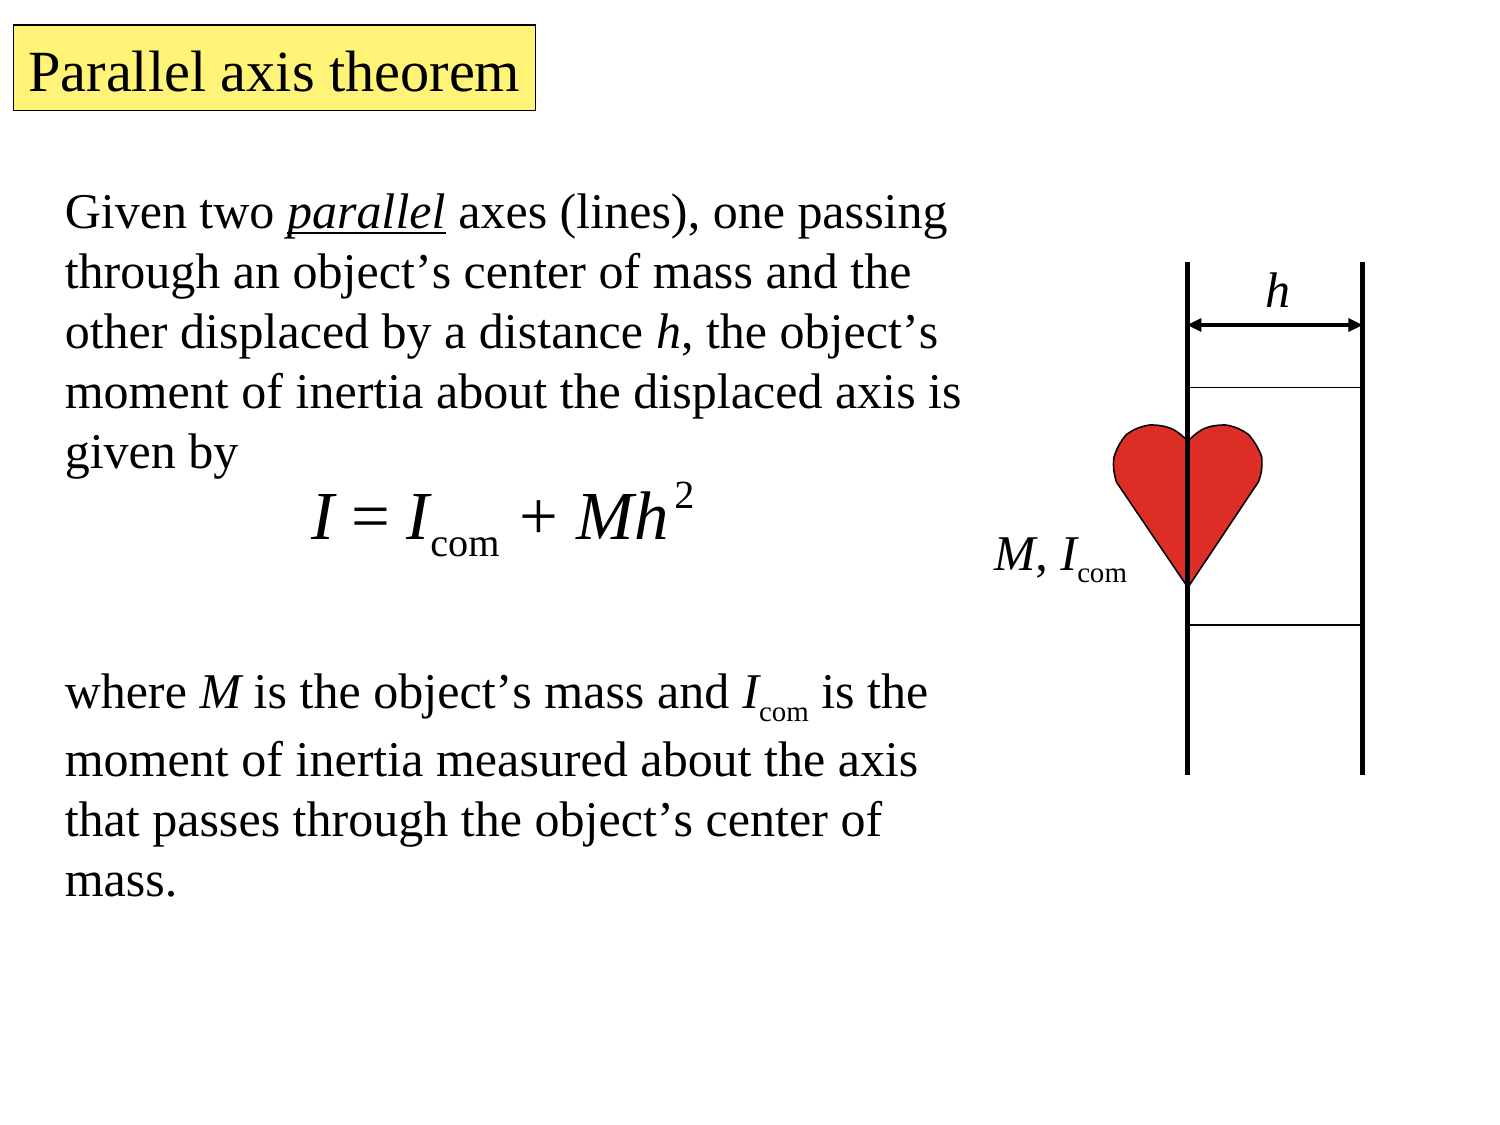

Parallel axis theorem
Given two parallel axes (lines), one passing through an object’s center of mass and the other displaced by a distance h, the object’s moment of inertia about the displaced axis is given by
where M is the object’s mass and Icom is the moment of inertia measured about the axis that passes through the object’s center of mass.
h
M, Icom